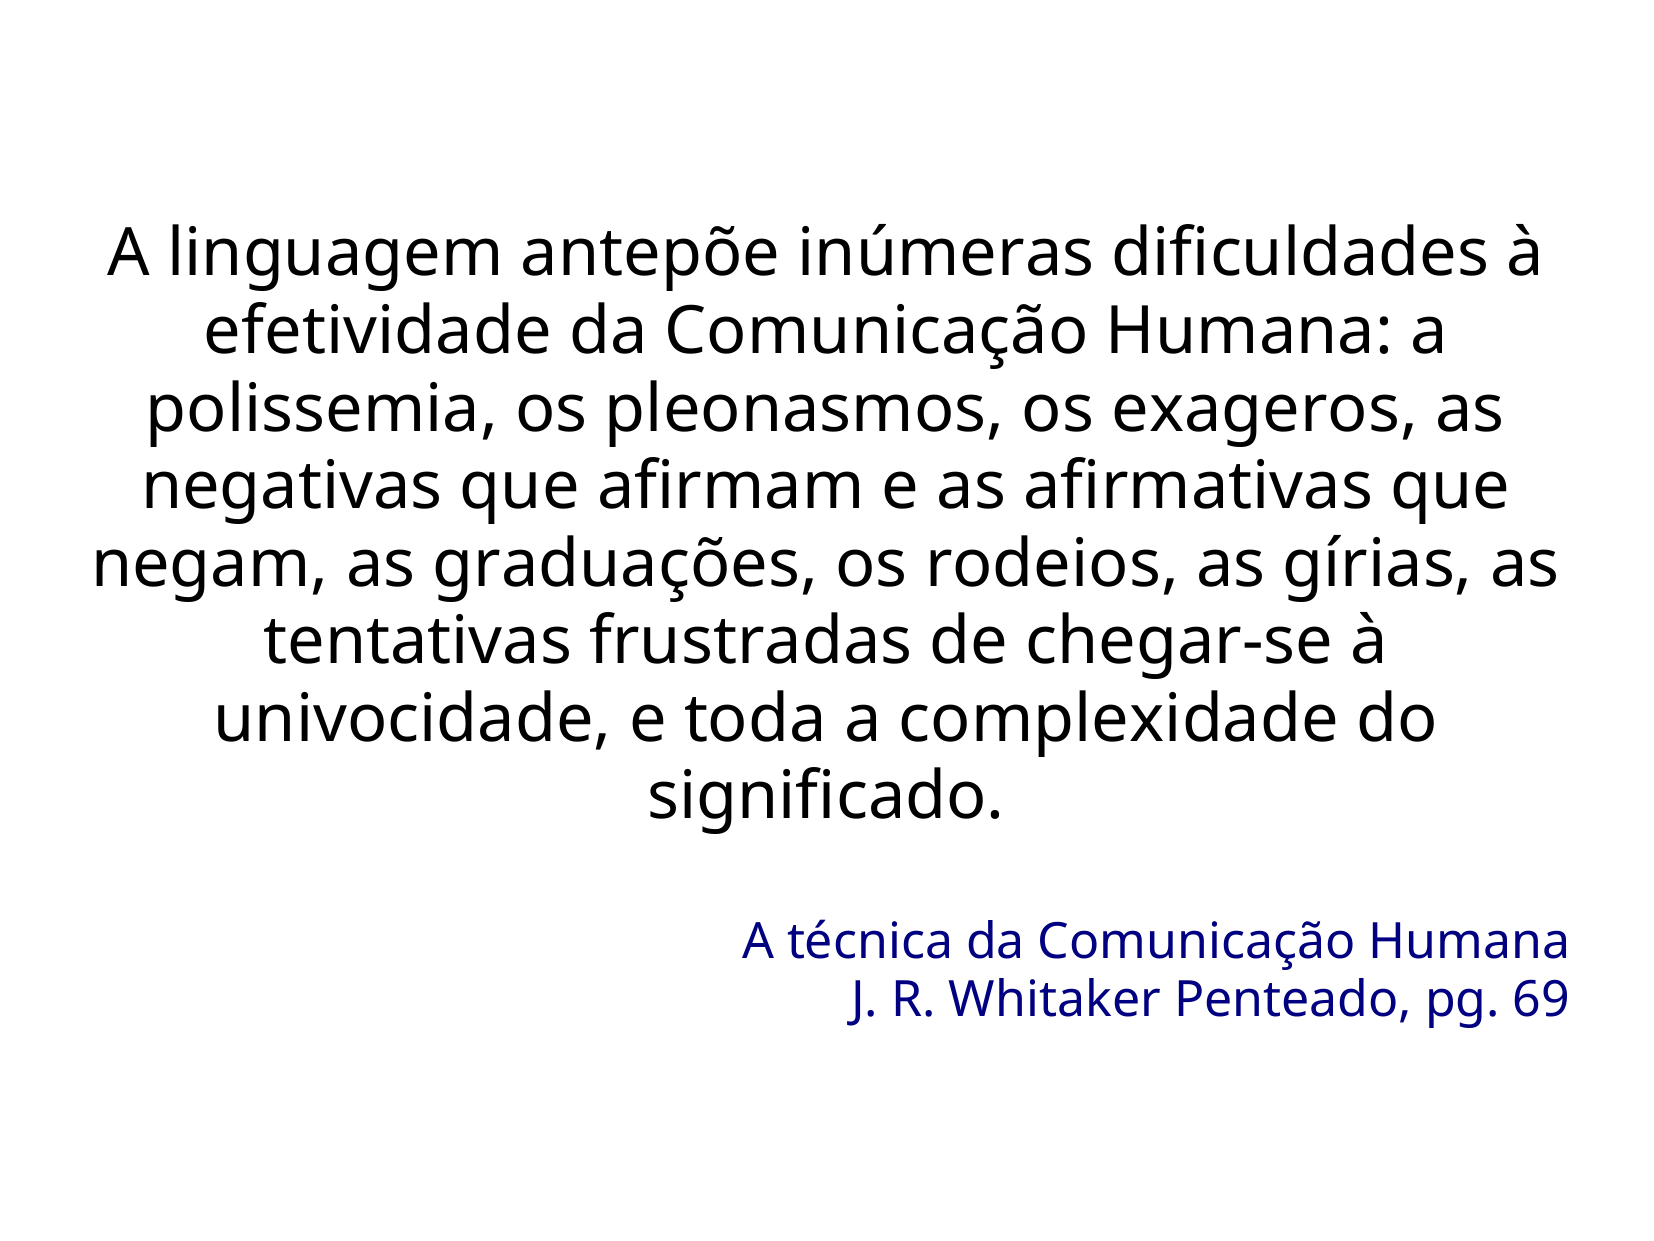

A linguagem antepõe inúmeras dificuldades à efetividade da Comunicação Humana: a polissemia, os pleonasmos, os exageros, as negativas que afirmam e as afirmativas que negam, as graduações, os rodeios, as gírias, as tentativas frustradas de chegar-se à univocidade, e toda a complexidade do significado.
A técnica da Comunicação Humana
J. R. Whitaker Penteado, pg. 69